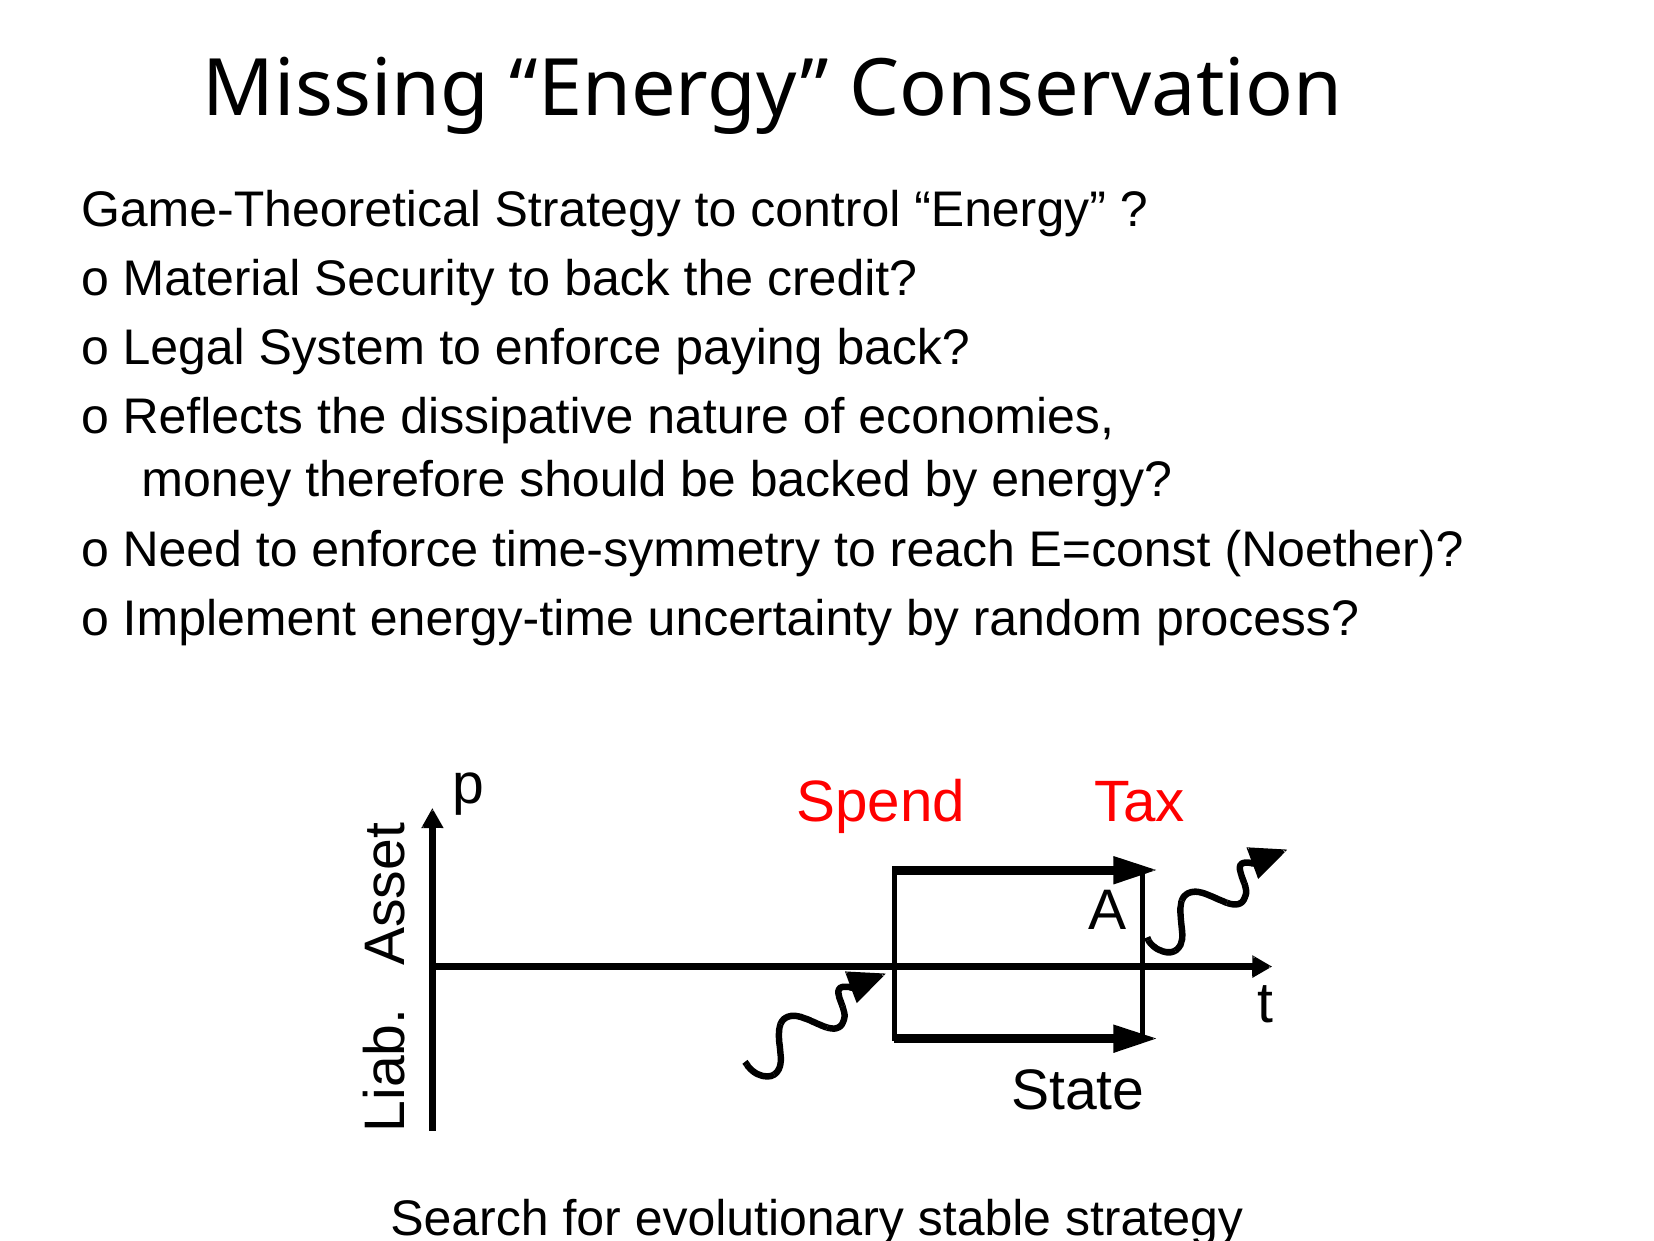

Missing “Energy” Conservation
Game-Theoretical Strategy to control “Energy” ?
o Material Security to back the credit?
o Legal System to enforce paying back?
o Reflects the dissipative nature of economies,
money therefore should be backed by energy?
o Need to enforce time-symmetry to reach E=const (Noether)?
o Implement energy-time uncertainty by random process?
p
Spend
Tax
Asset
A
t
Liab.
State
Search for evolutionary stable strategy